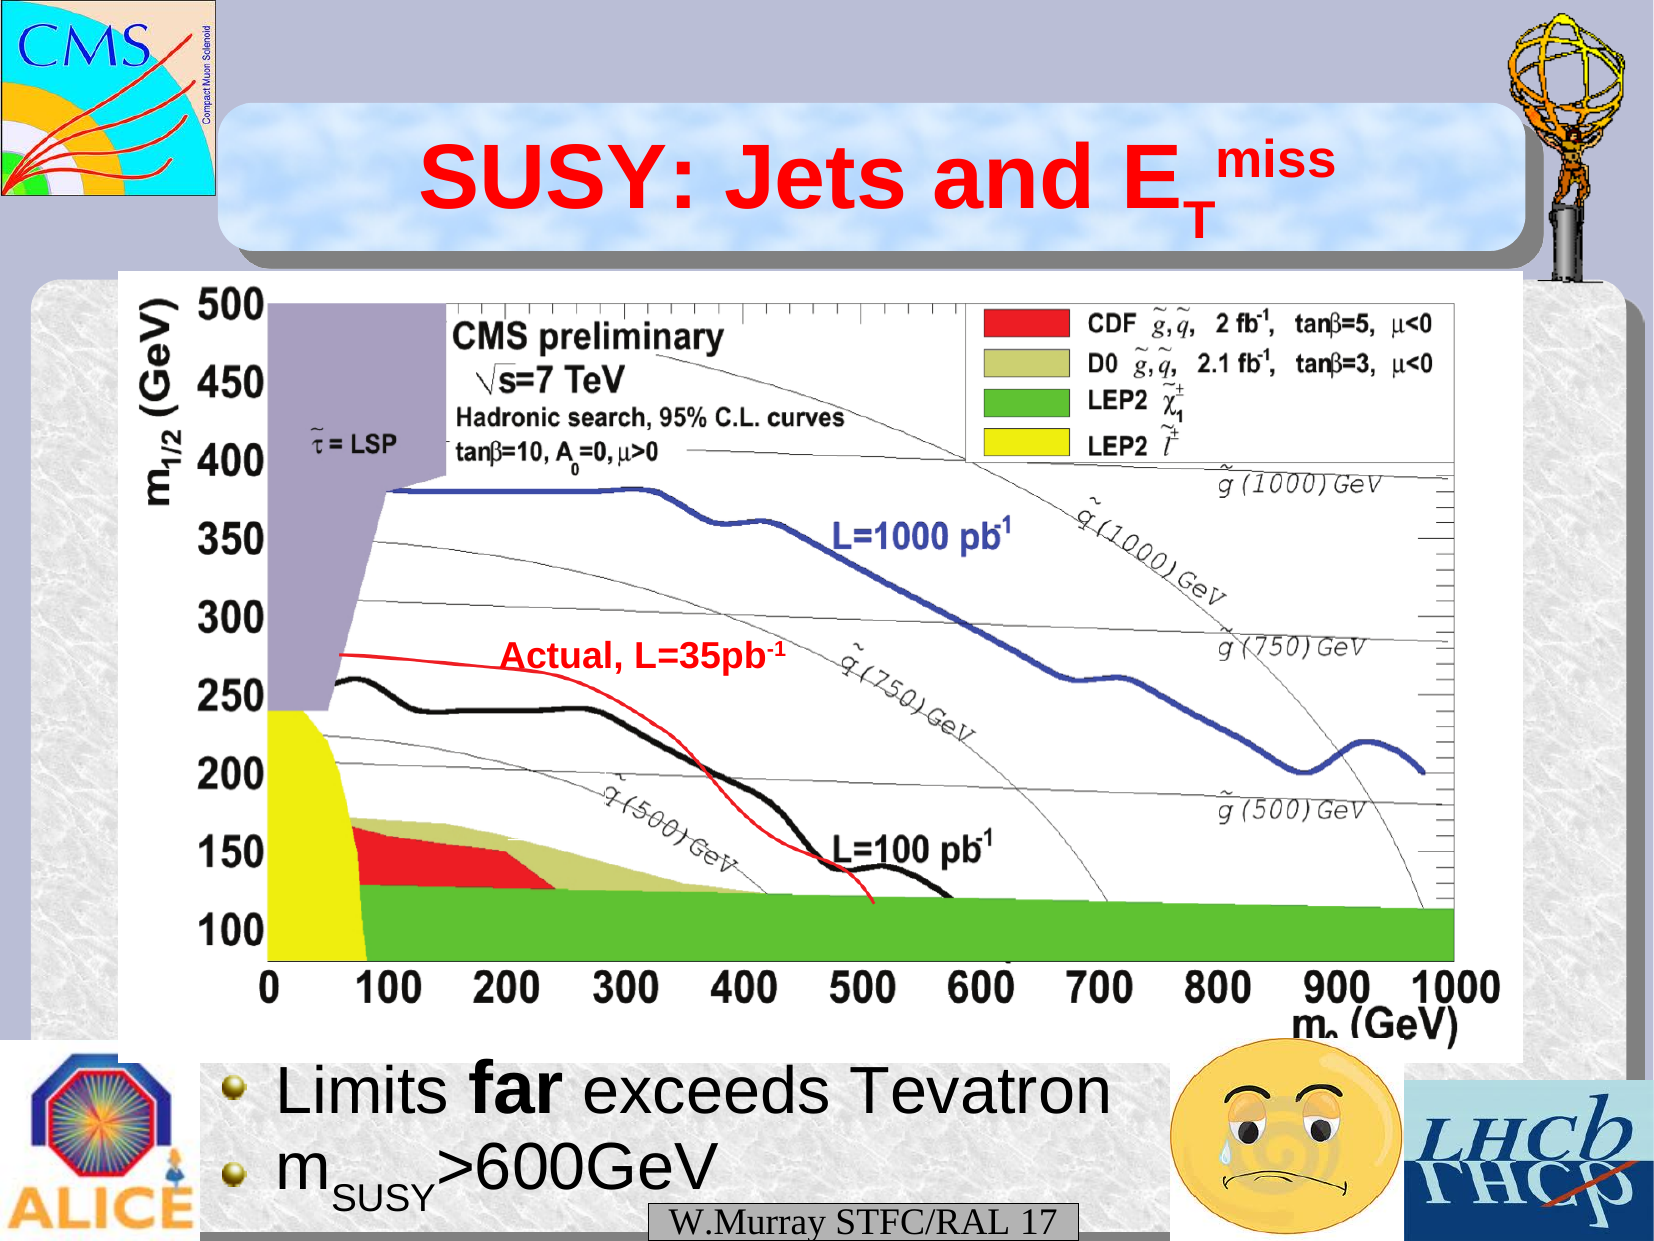

# SUSY: Jets and ETmiss
Actual, L=35pb-1
Limits far exceeds Tevatron
mSUSY>600GeV